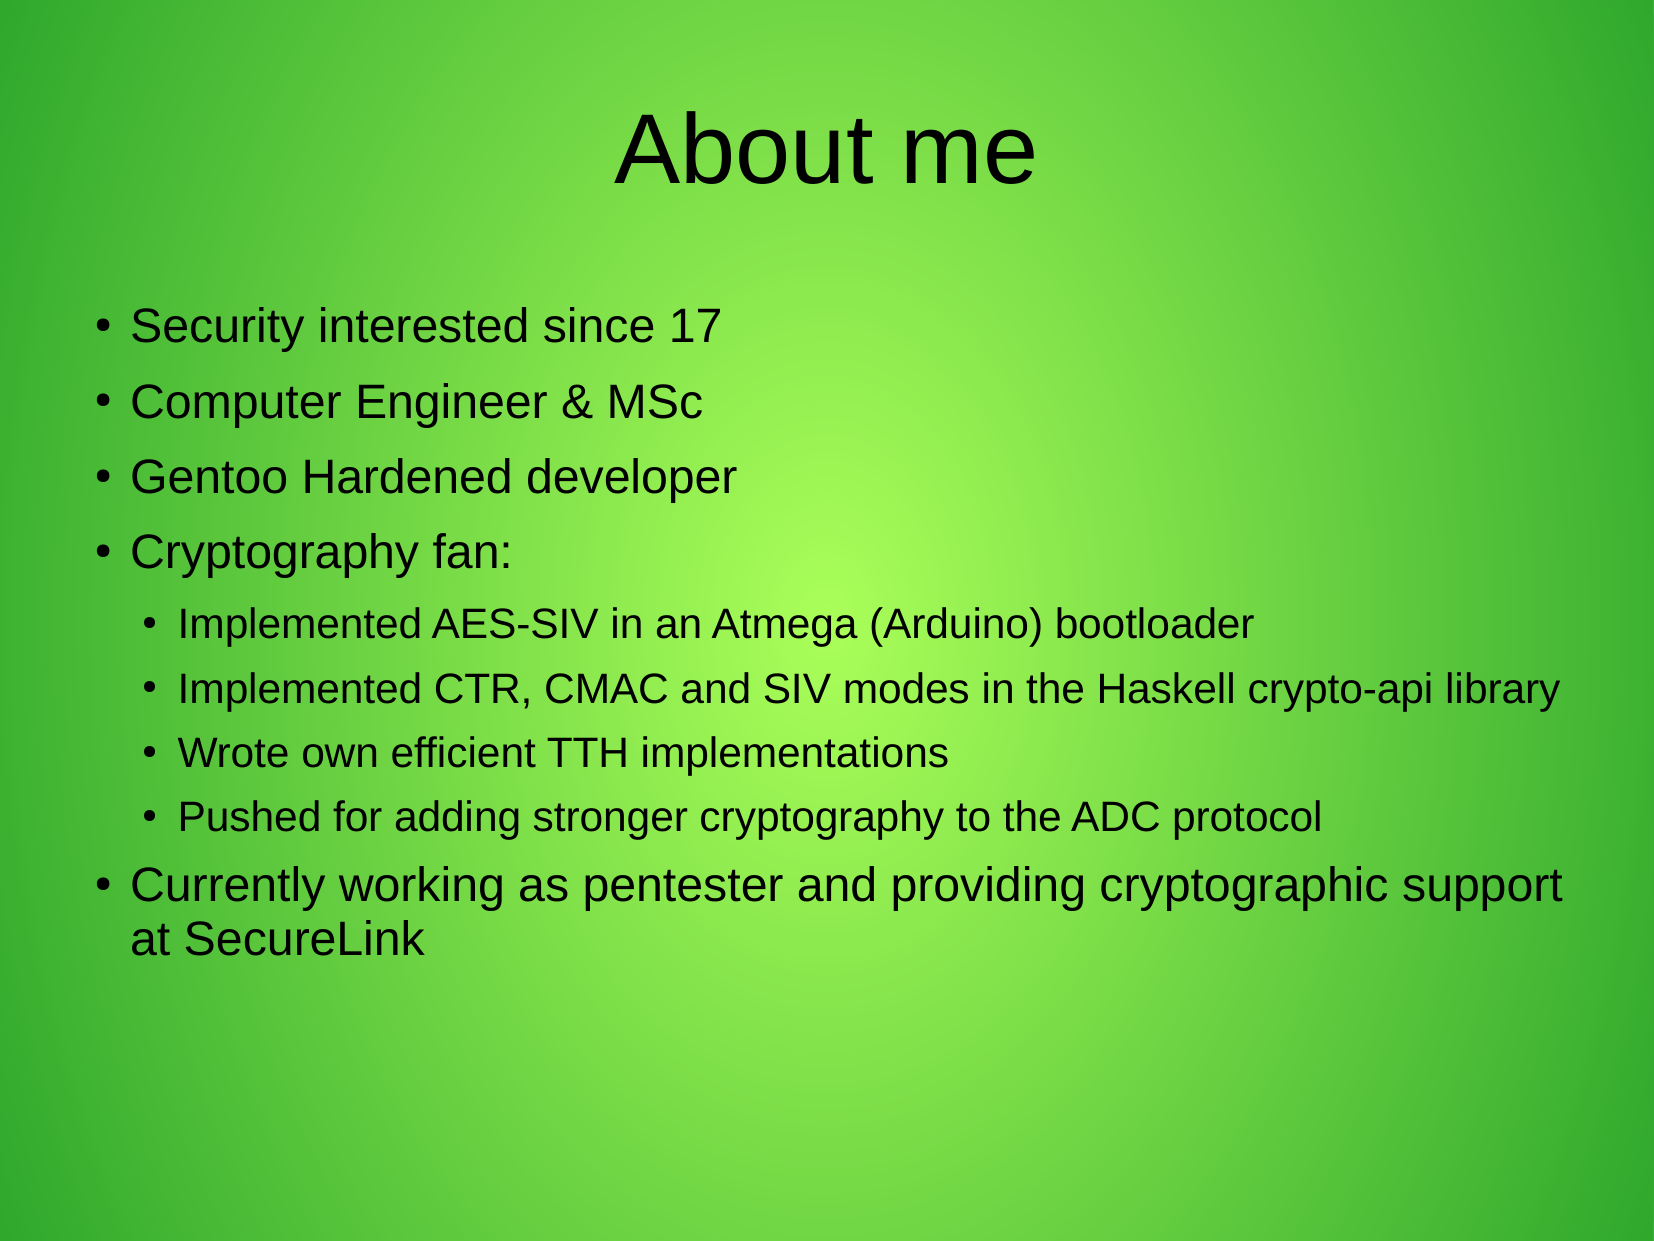

# About me
Security interested since 17
Computer Engineer & MSc
Gentoo Hardened developer
Cryptography fan:
Implemented AES-SIV in an Atmega (Arduino) bootloader
Implemented CTR, CMAC and SIV modes in the Haskell crypto-api library
Wrote own efficient TTH implementations
Pushed for adding stronger cryptography to the ADC protocol
Currently working as pentester and providing cryptographic support at SecureLink